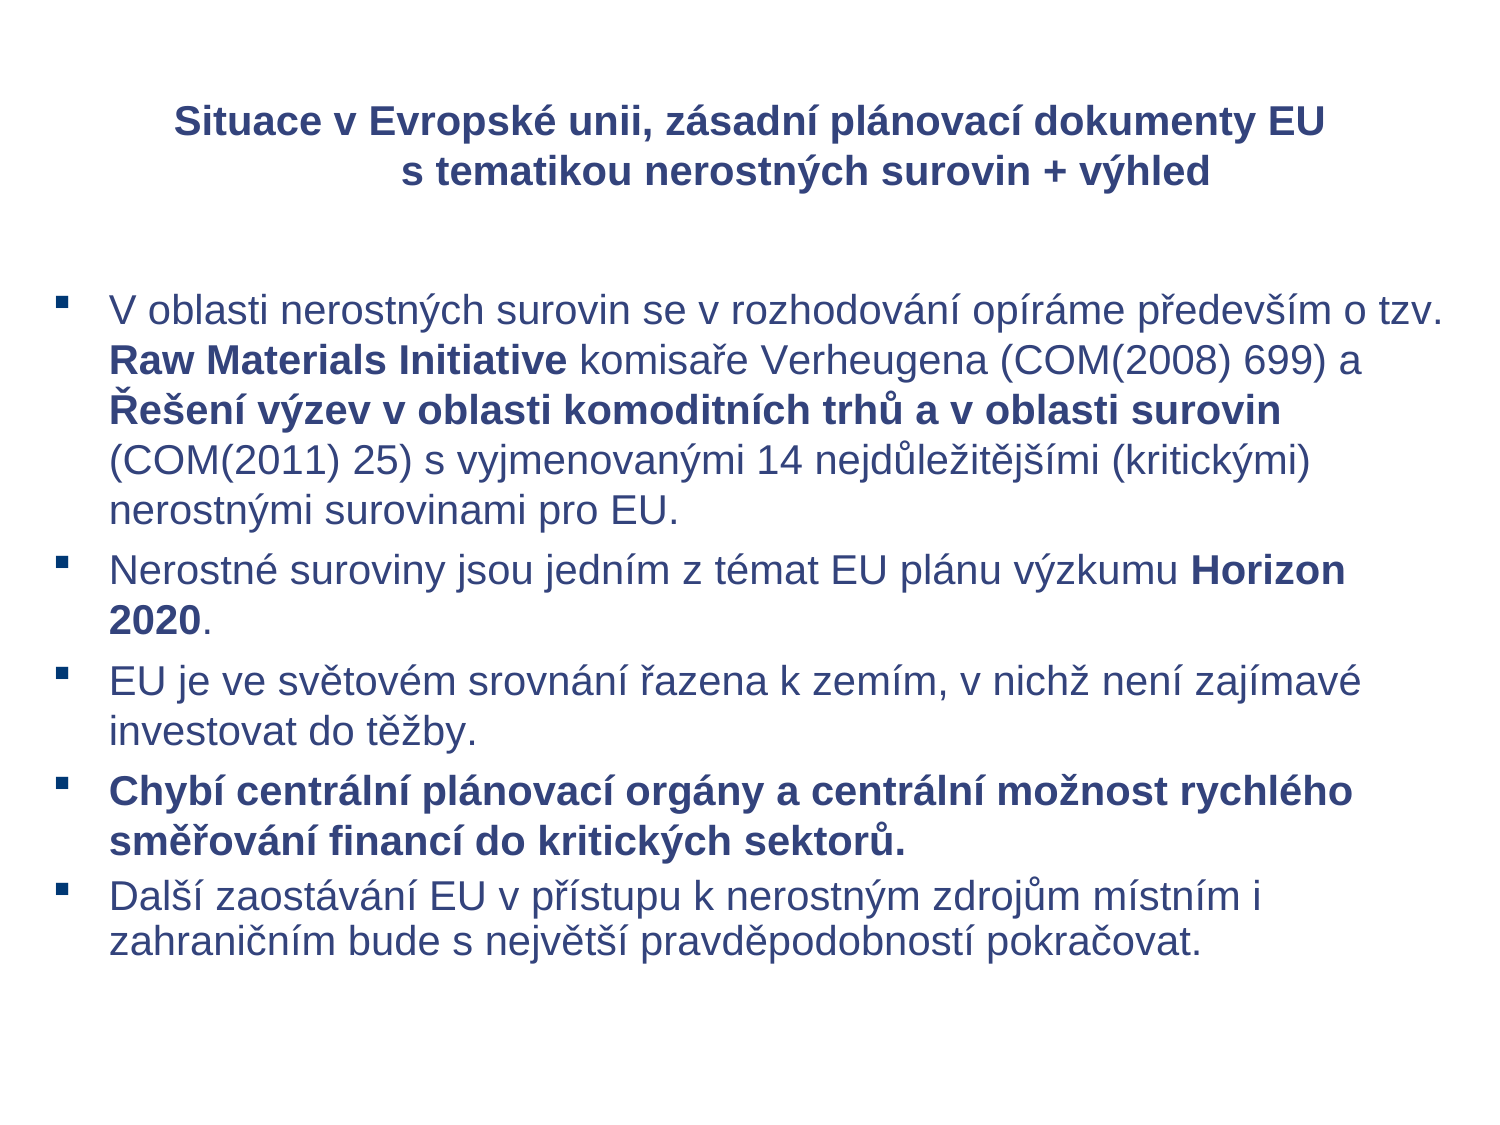

# Situace v Evropské unii, zásadní plánovací dokumenty EU s tematikou nerostných surovin + výhled
V oblasti nerostných surovin se v rozhodování opíráme především o tzv. Raw Materials Initiative komisaře Verheugena (COM(2008) 699) a Řešení výzev v oblasti komoditních trhů a v oblasti surovin (COM(2011) 25) s vyjmenovanými 14 nejdůležitějšími (kritickými) nerostnými surovinami pro EU.
Nerostné suroviny jsou jedním z témat EU plánu výzkumu Horizon 2020.
EU je ve světovém srovnání řazena k zemím, v nichž není zajímavé investovat do těžby.
Chybí centrální plánovací orgány a centrální možnost rychlého směřování financí do kritických sektorů.
Další zaostávání EU v přístupu k nerostným zdrojům místním i zahraničním bude s největší pravděpodobností pokračovat.